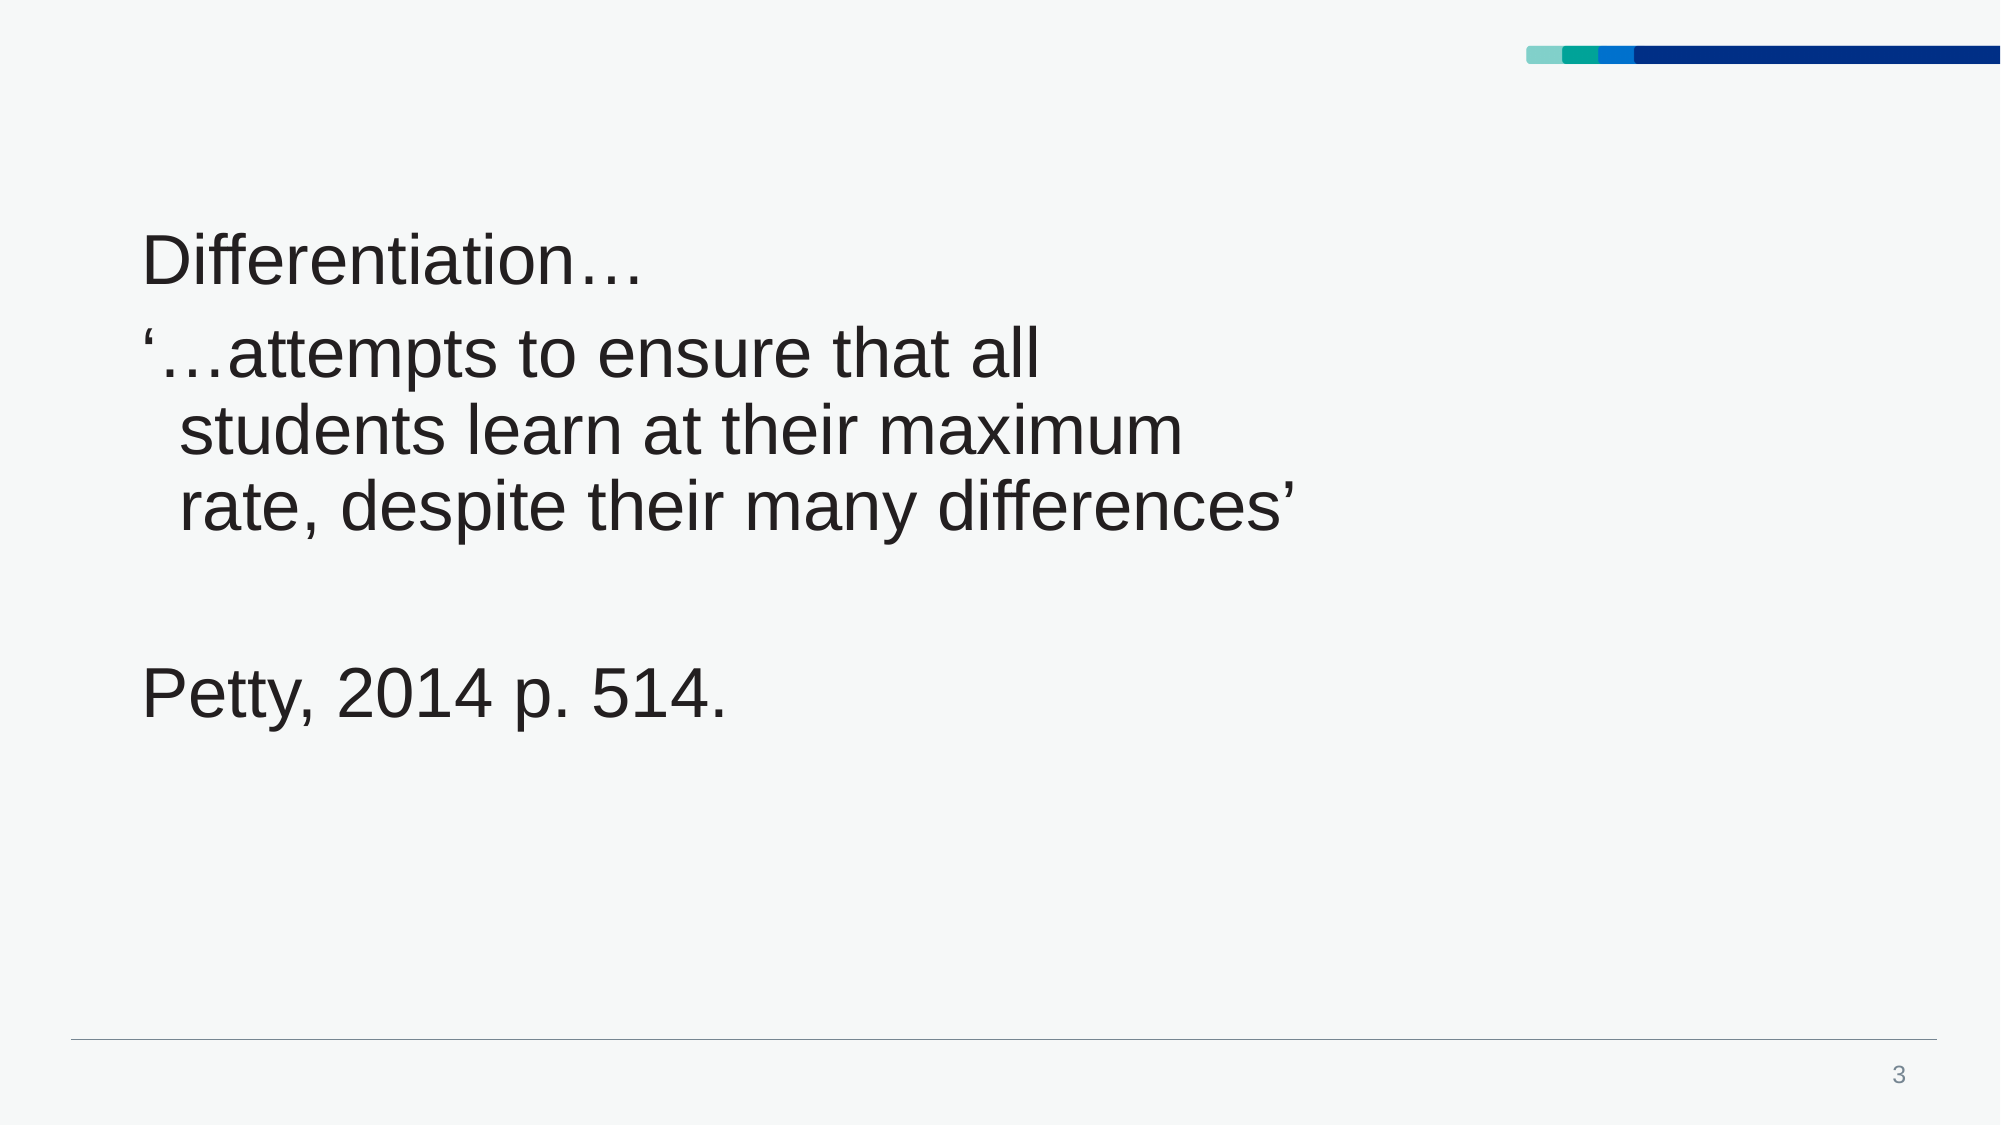

# Differentiation…
‘…attempts to ensure that all students learn at their maximum rate, despite their many differences’
Petty, 2014 p. 514.